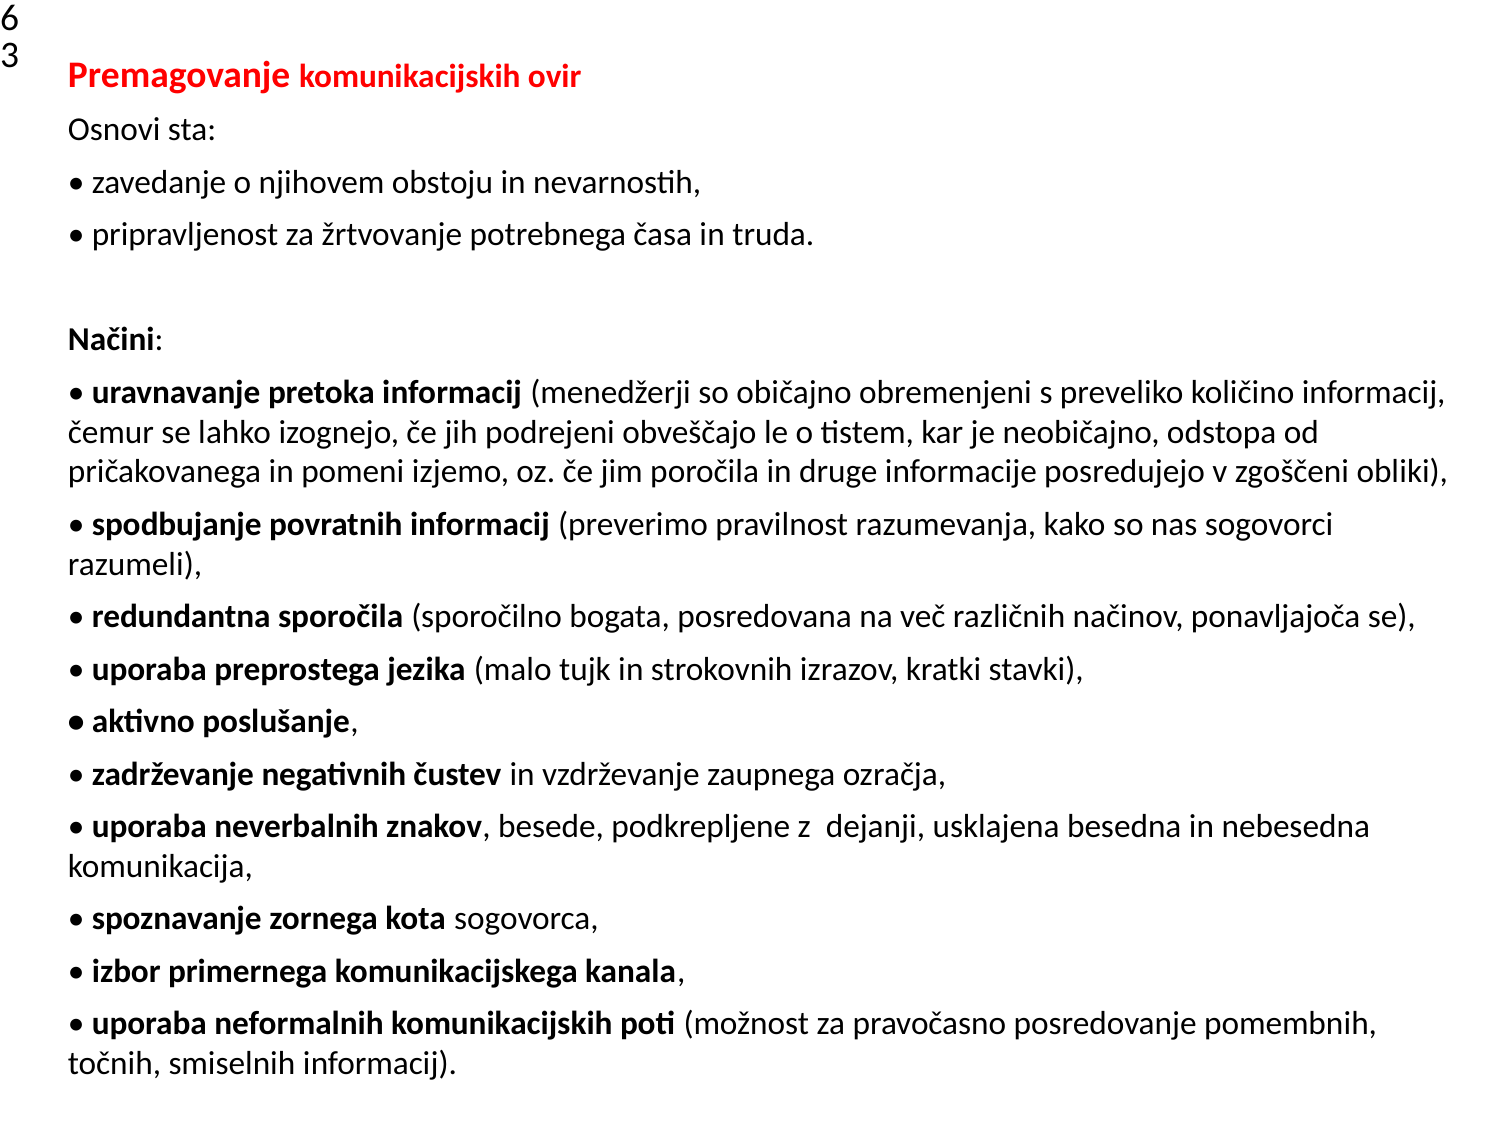

Premagovanje komunikacijskih ovir
Osnovi sta:
• zavedanje o njihovem obstoju in nevarnostih,
• pripravljenost za žrtvovanje potrebnega časa in truda.
Načini:
• uravnavanje pretoka informacij (menedžerji so običajno obremenjeni s preveliko količino informacij, čemur se lahko izognejo, če jih podrejeni obveščajo le o tistem, kar je neobičajno, odstopa od pričakovanega in pomeni izjemo, oz. če jim poročila in druge informacije posredujejo v zgoščeni obliki),
• spodbujanje povratnih informacij (preverimo pravilnost razumevanja, kako so nas sogovorci razumeli),
• redundantna sporočila (sporočilno bogata, posredovana na več različnih načinov, ponavljajoča se),
• uporaba preprostega jezika (malo tujk in strokovnih izrazov, kratki stavki),
• aktivno poslušanje,
• zadrževanje negativnih čustev in vzdrževanje zaupnega ozračja,
• uporaba neverbalnih znakov, besede, podkrepljene z dejanji, usklajena besedna in nebesedna komunikacija,
• spoznavanje zornega kota sogovorca,
• izbor primernega komunikacijskega kanala,
• uporaba neformalnih komunikacijskih poti (možnost za pravočasno posredovanje pomembnih, točnih, smiselnih informacij).